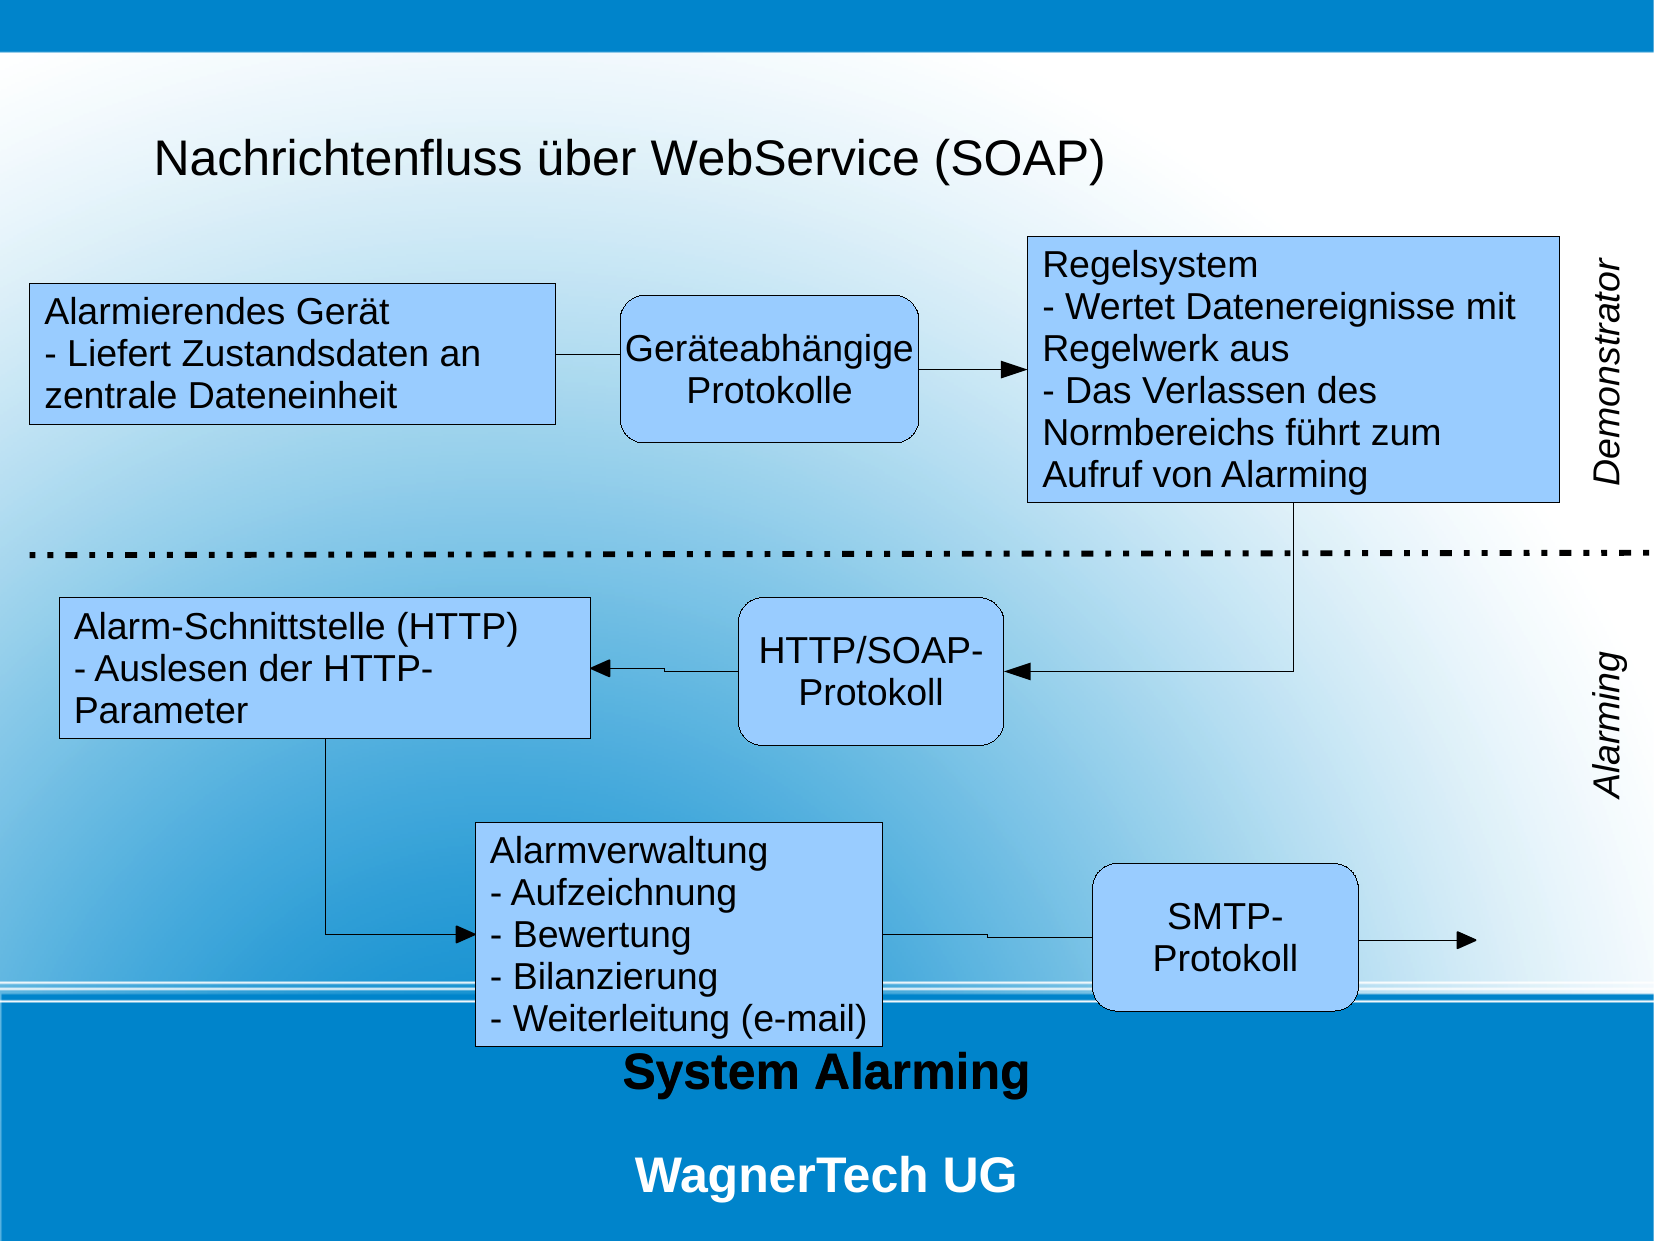

Nachrichtenfluss über WebService (SOAP)
Regelsystem
- Wertet Datenereignisse mit Regelwerk aus
- Das Verlassen des Normbereichs führt zum Aufruf von Alarming
Alarmierendes Gerät
- Liefert Zustandsdaten an zentrale Dateneinheit
Geräteabhängige
Protokolle
Demonstrator
HTTP/SOAP-
Protokoll
Alarm-Schnittstelle (HTTP)
- Auslesen der HTTP-Parameter
Alarming
Alarmverwaltung
- Aufzeichnung
- Bewertung
- Bilanzierung
- Weiterleitung (e-mail)
SMTP-
Protokoll
# System Alarming
System Alarming